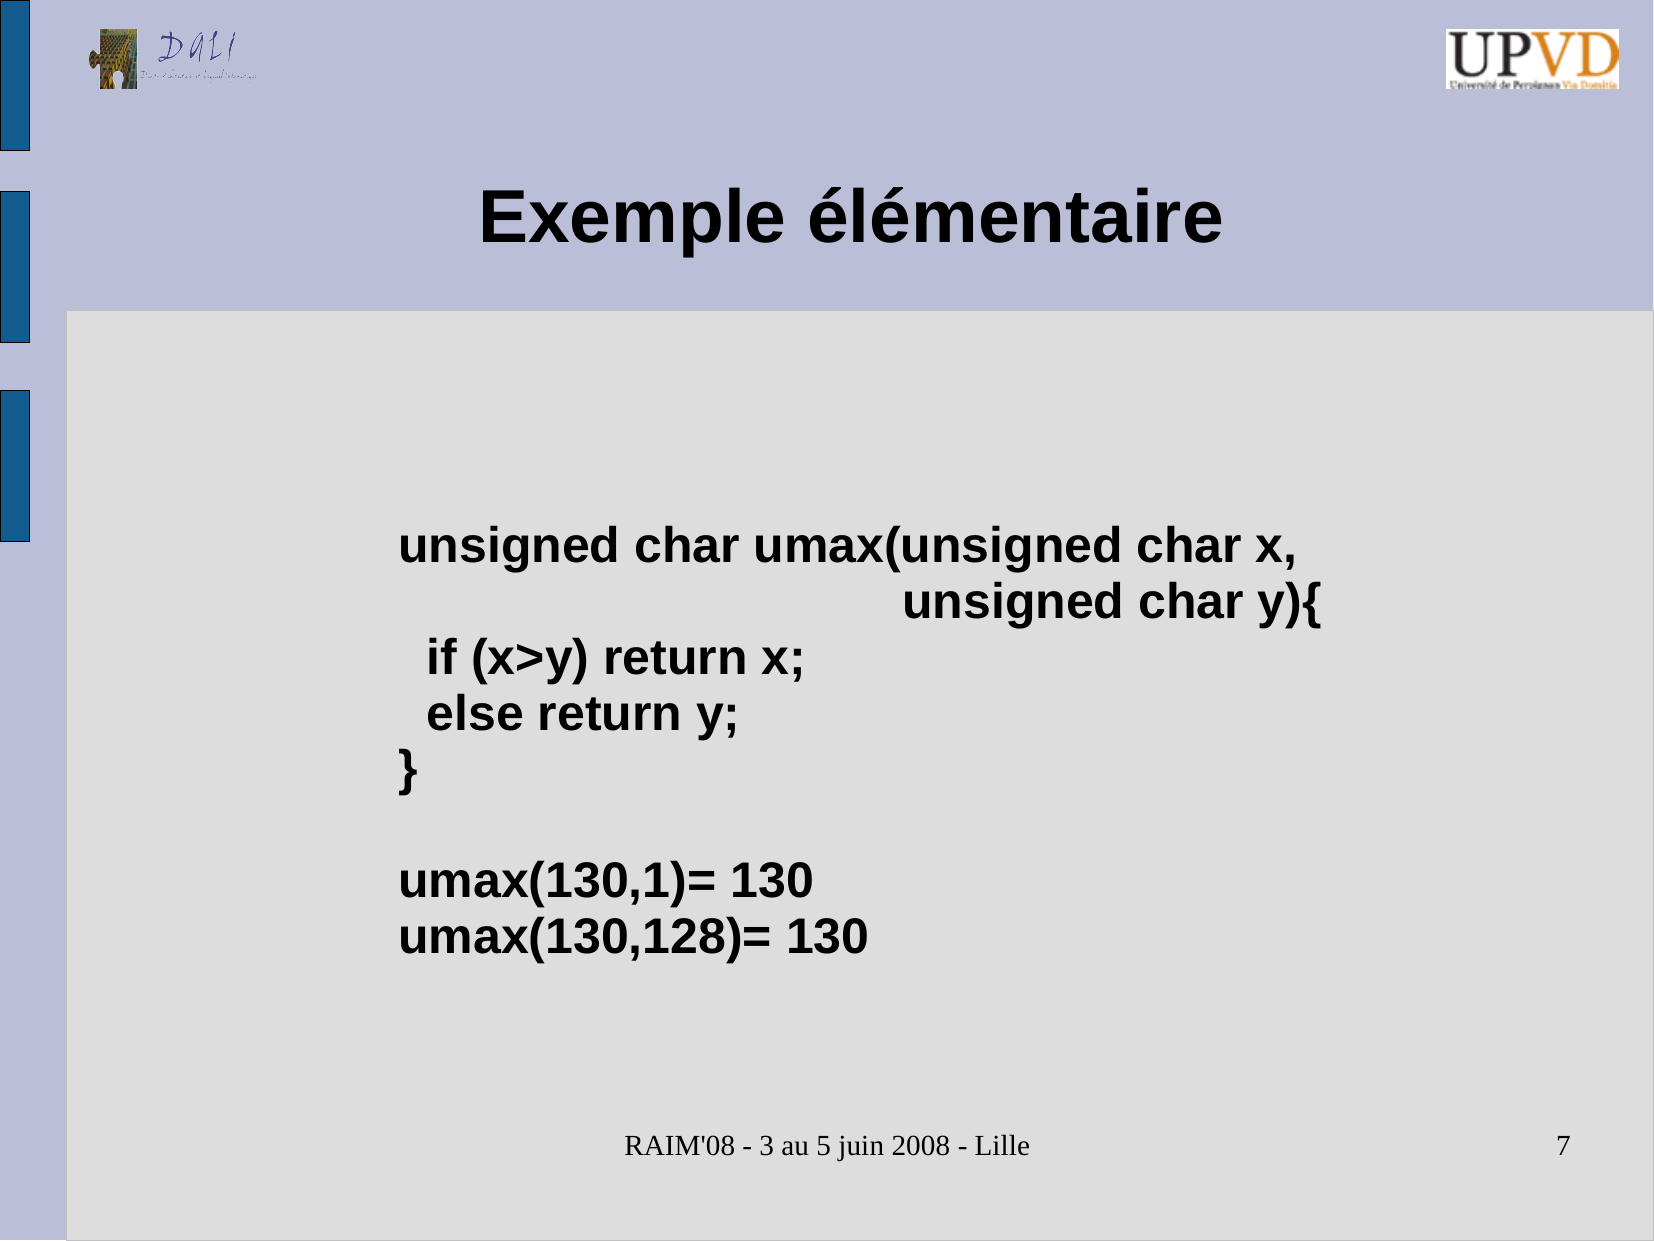

Exemple élémentaire
unsigned char umax(unsigned char x,
 unsigned char y){
 if (x>y) return x;
 else return y;
}
umax(130,1)= 130
umax(130,128)= 130
RAIM'08 - 3 au 5 juin 2008 - Lille
7